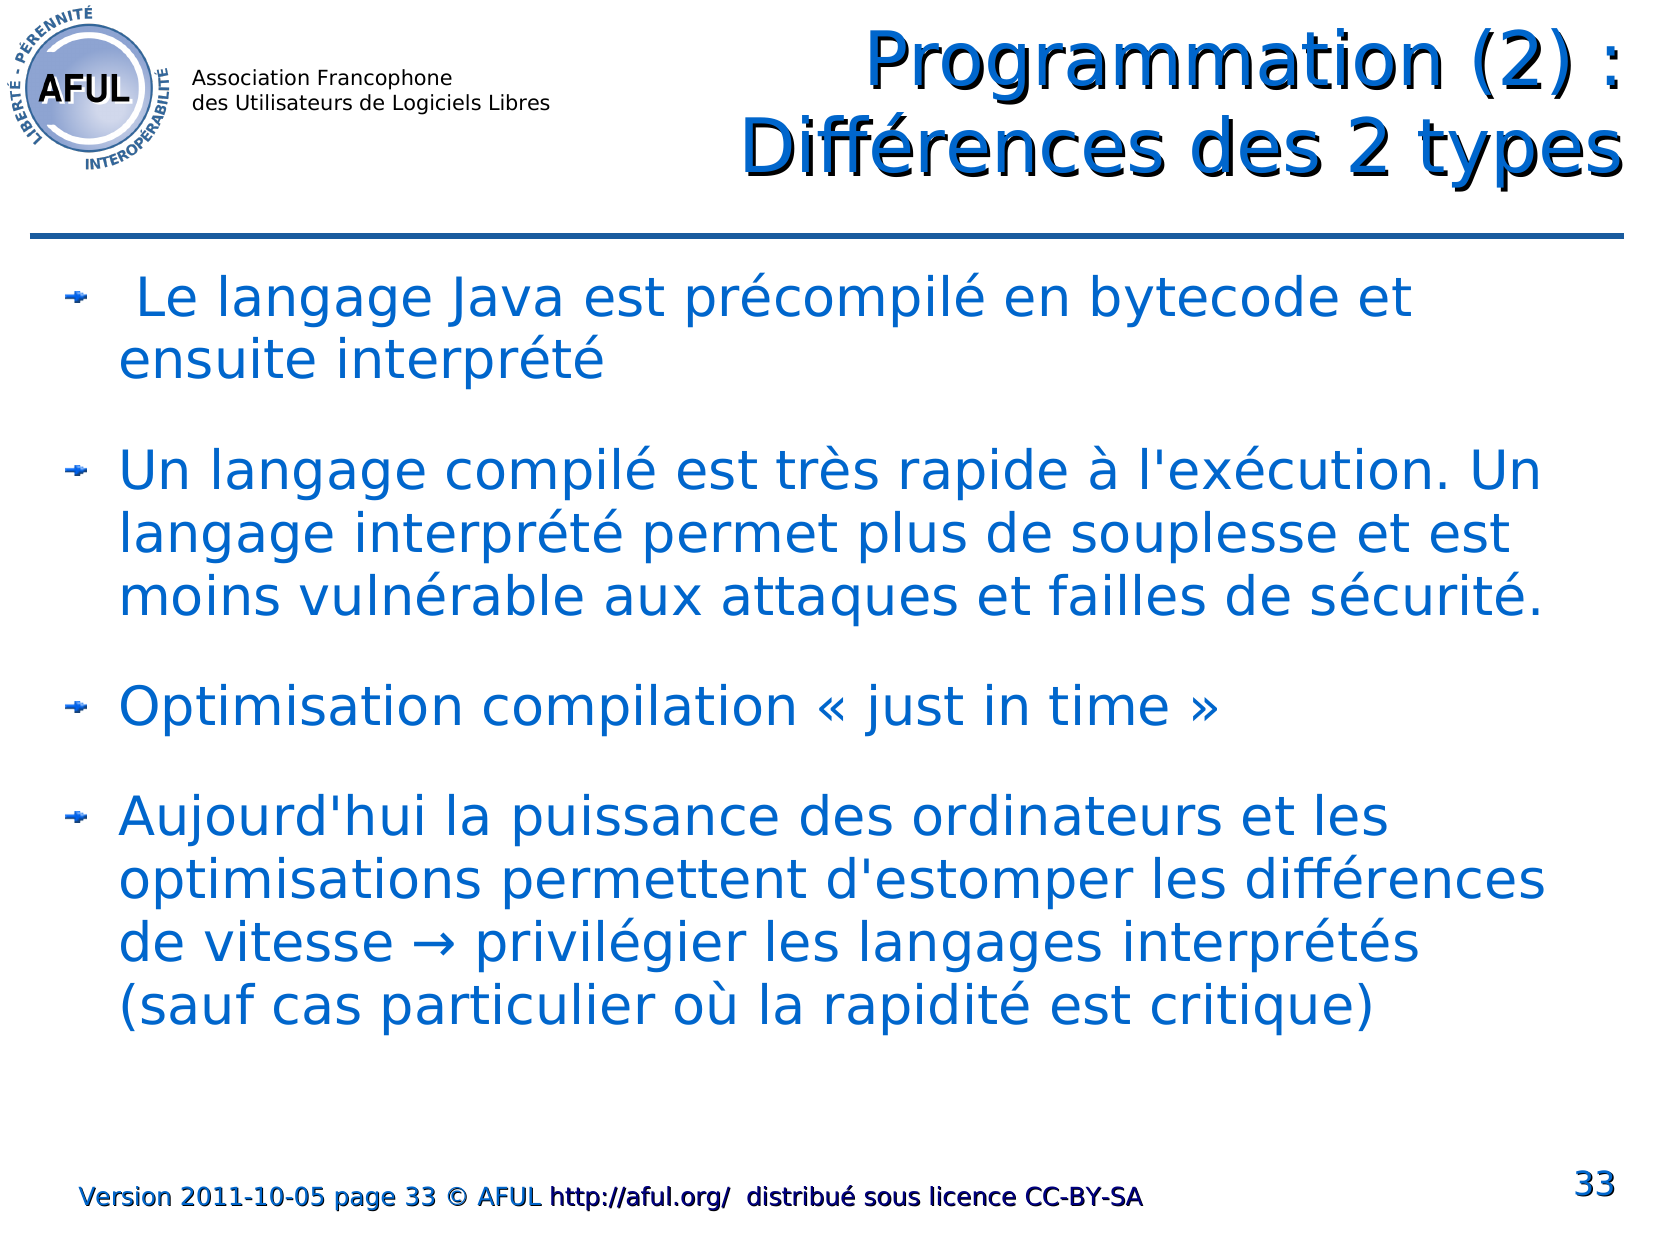

# Programmation (2) : Différences des 2 types
 Le langage Java est précompilé en bytecode et ensuite interprété
Un langage compilé est très rapide à l'exécution. Un langage interprété permet plus de souplesse et est moins vulnérable aux attaques et failles de sécurité.
Optimisation compilation « just in time »
Aujourd'hui la puissance des ordinateurs et les optimisations permettent d'estomper les différences de vitesse → privilégier les langages interprétés
(sauf cas particulier où la rapidité est critique)